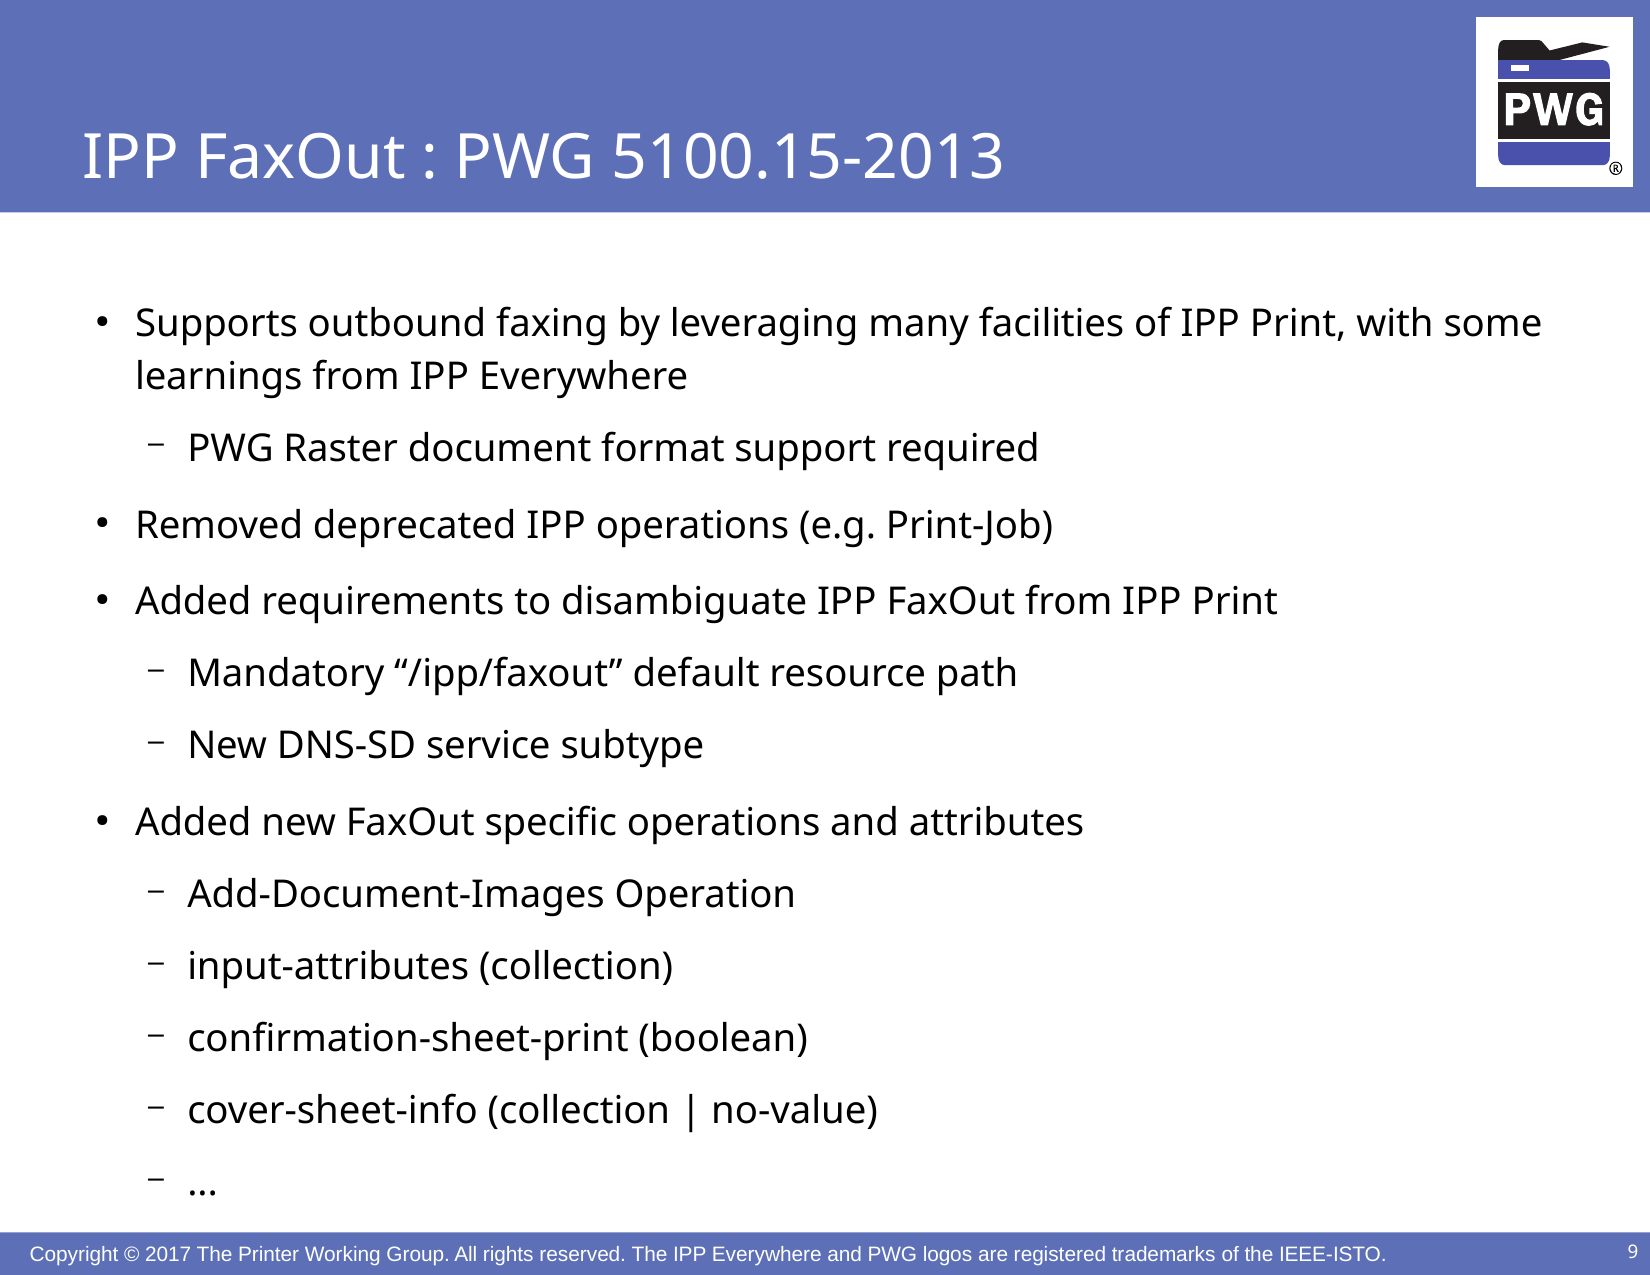

# IPP FaxOut : PWG 5100.15-2013
Supports outbound faxing by leveraging many facilities of IPP Print, with some learnings from IPP Everywhere
PWG Raster document format support required
Removed deprecated IPP operations (e.g. Print-Job)
Added requirements to disambiguate IPP FaxOut from IPP Print
Mandatory “/ipp/faxout” default resource path
New DNS-SD service subtype
Added new FaxOut specific operations and attributes
Add-Document-Images Operation
input-attributes (collection)
confirmation-sheet-print (boolean)
cover-sheet-info (collection | no-value)
...